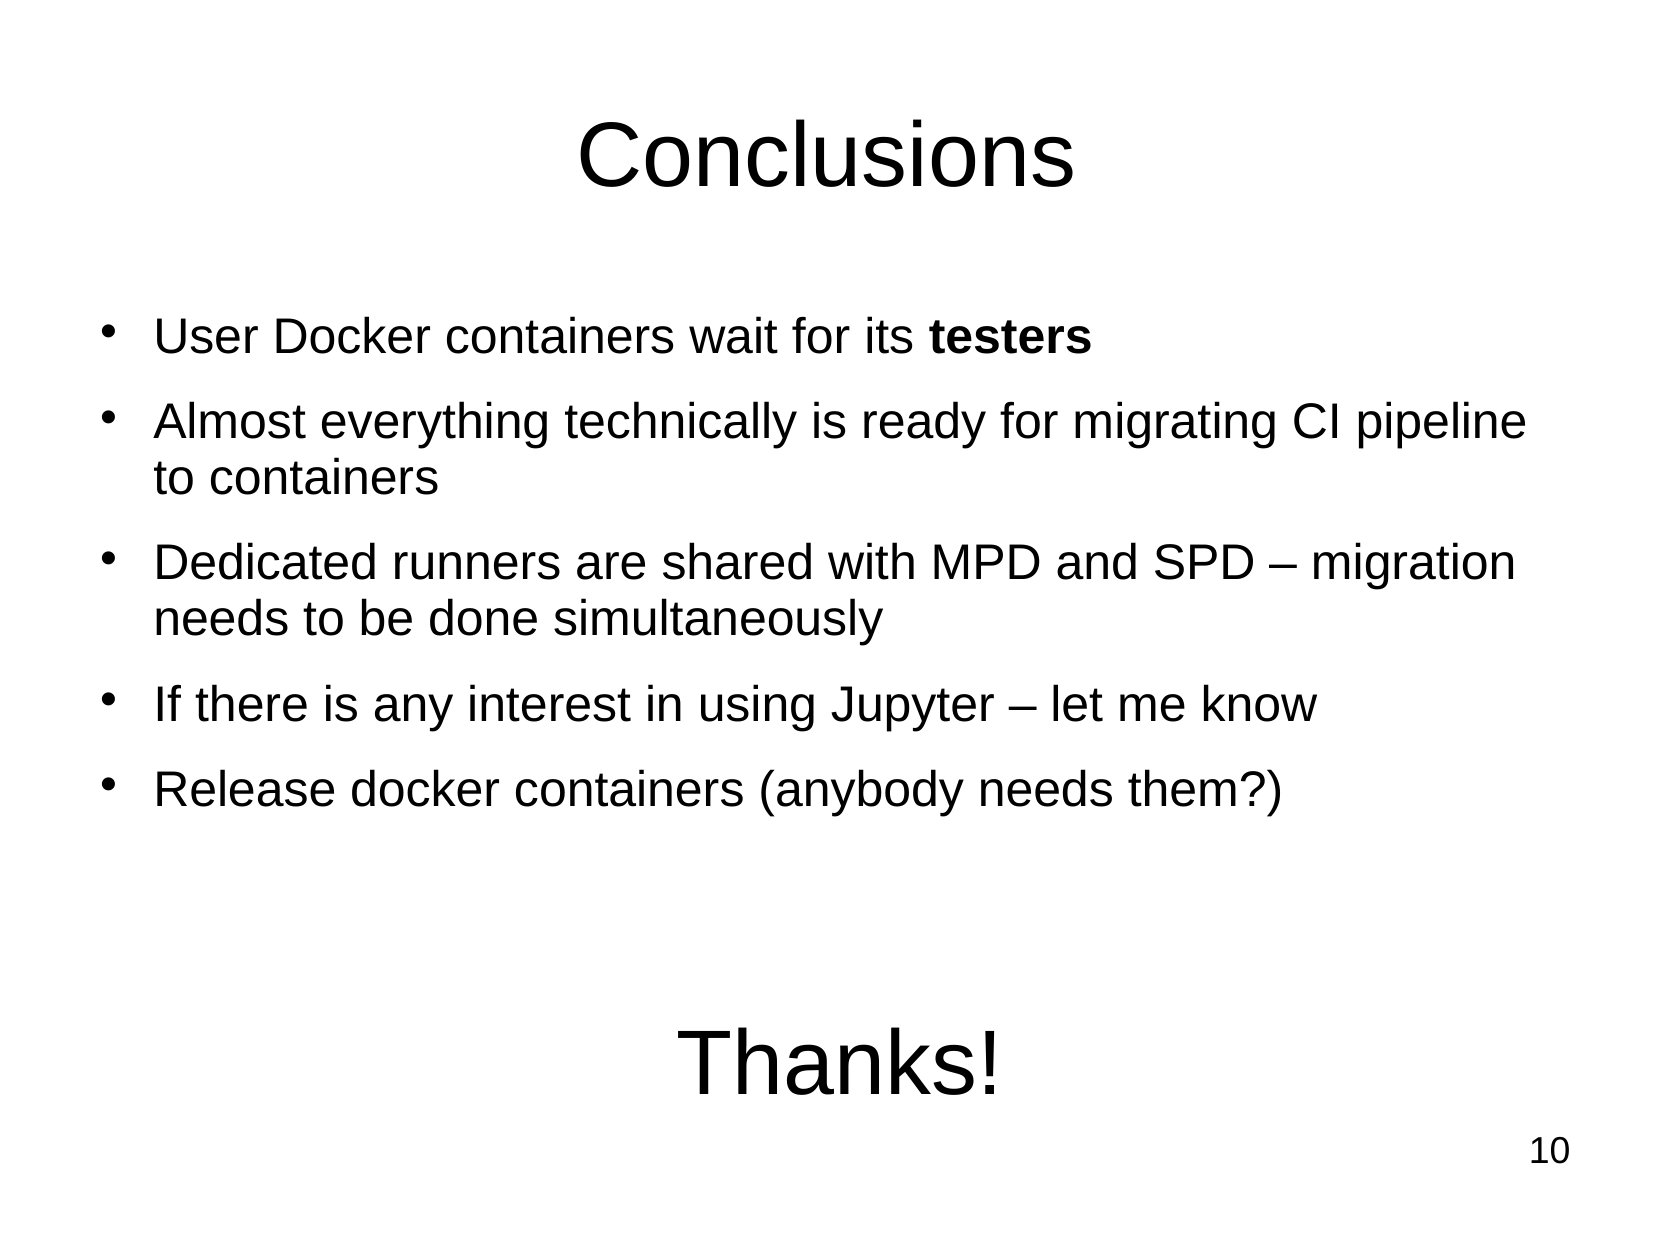

# Conclusions
User Docker containers wait for its testers
Almost everything technically is ready for migrating CI pipeline to containers
Dedicated runners are shared with MPD and SPD – migration needs to be done simultaneously
If there is any interest in using Jupyter – let me know
Release docker containers (anybody needs them?)
Thanks!
10